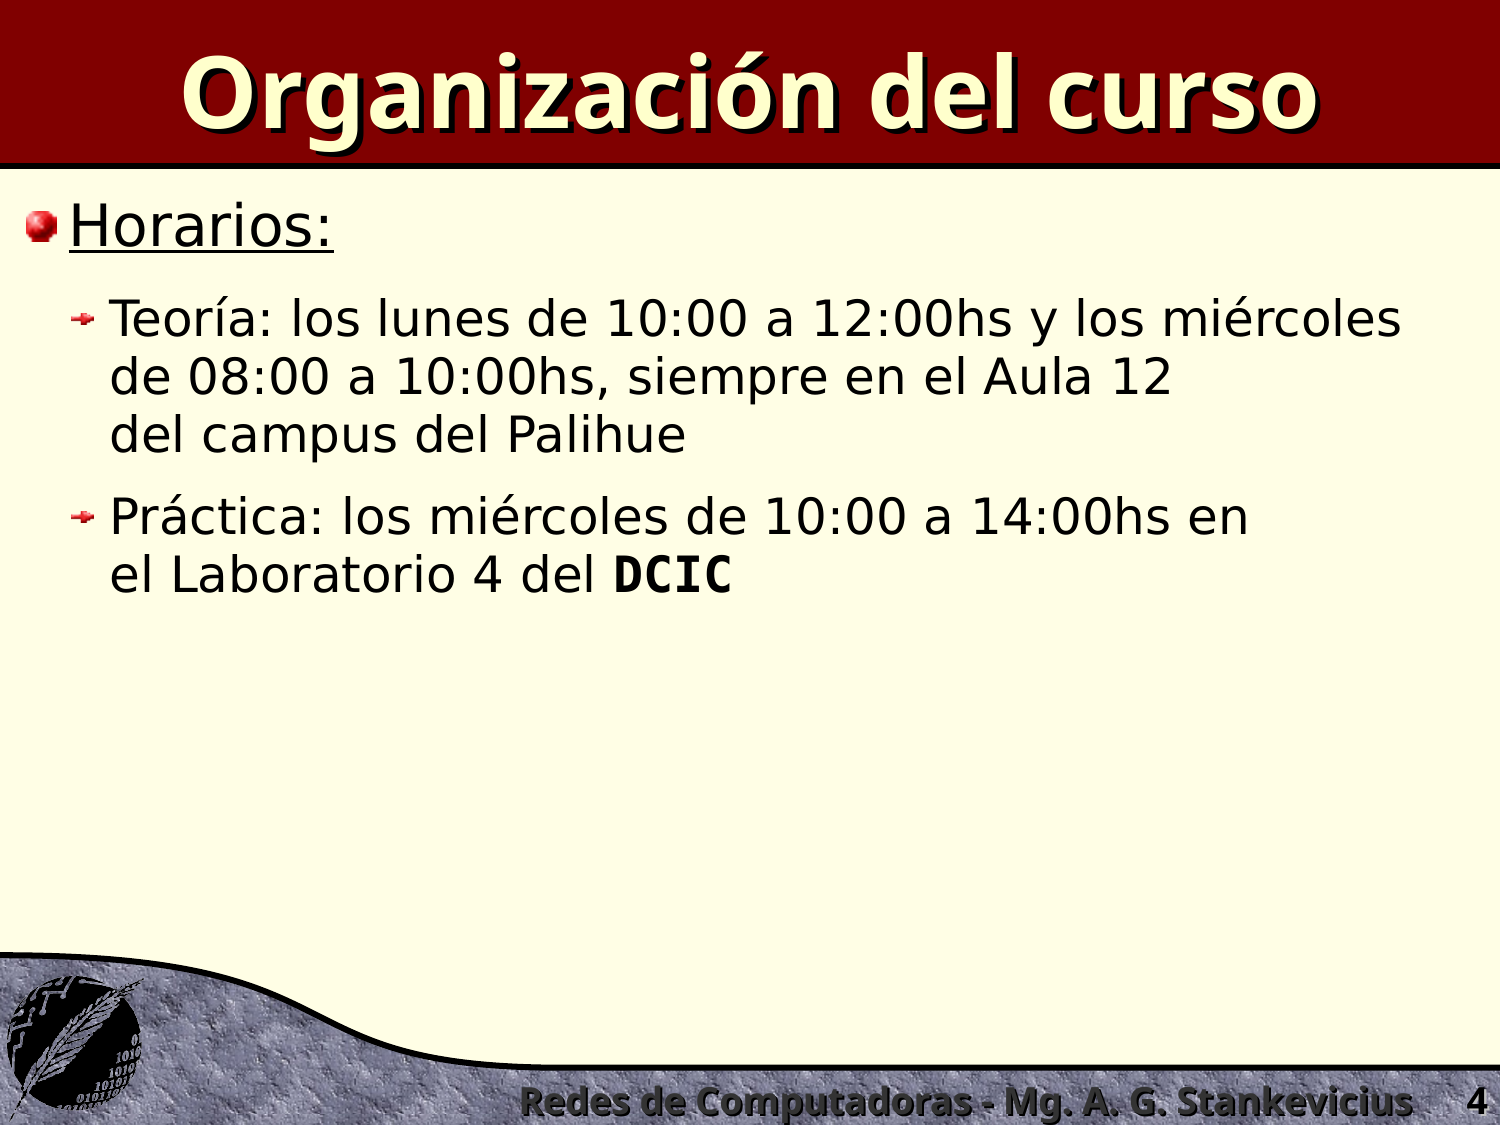

# Organización del curso
Horarios:
Teoría: los lunes de 10:00 a 12:00hs y los miércoles
de 08:00 a 10:00hs, siempre en el Aula 12
del campus del Palihue
Práctica: los miércoles de 10:00 a 14:00hs en
el Laboratorio 4 del DCIC
4